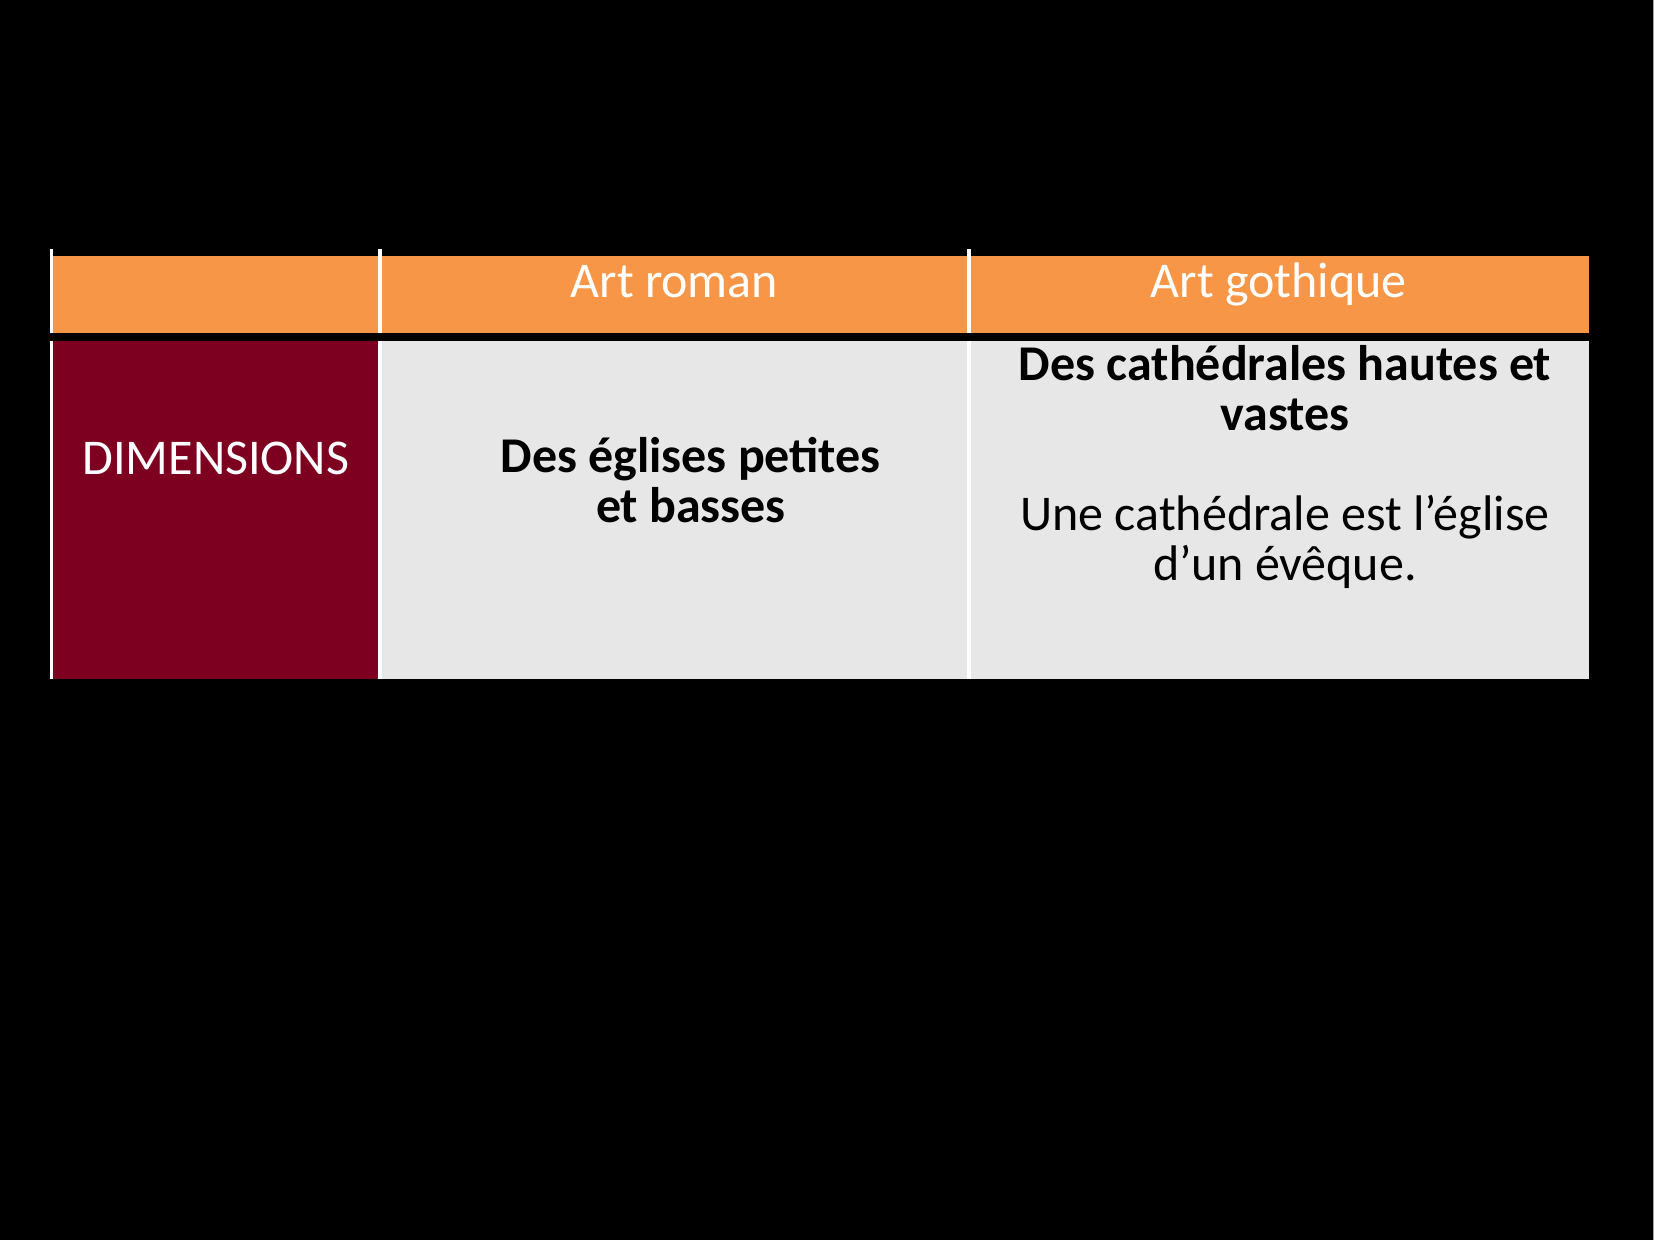

| | Art roman | Art gothique |
| --- | --- | --- |
| DIMENSIONS | | |
Des cathédrales hautes et vastes
Une cathédrale est l’église d’un évêque.
Des églises petites et basses